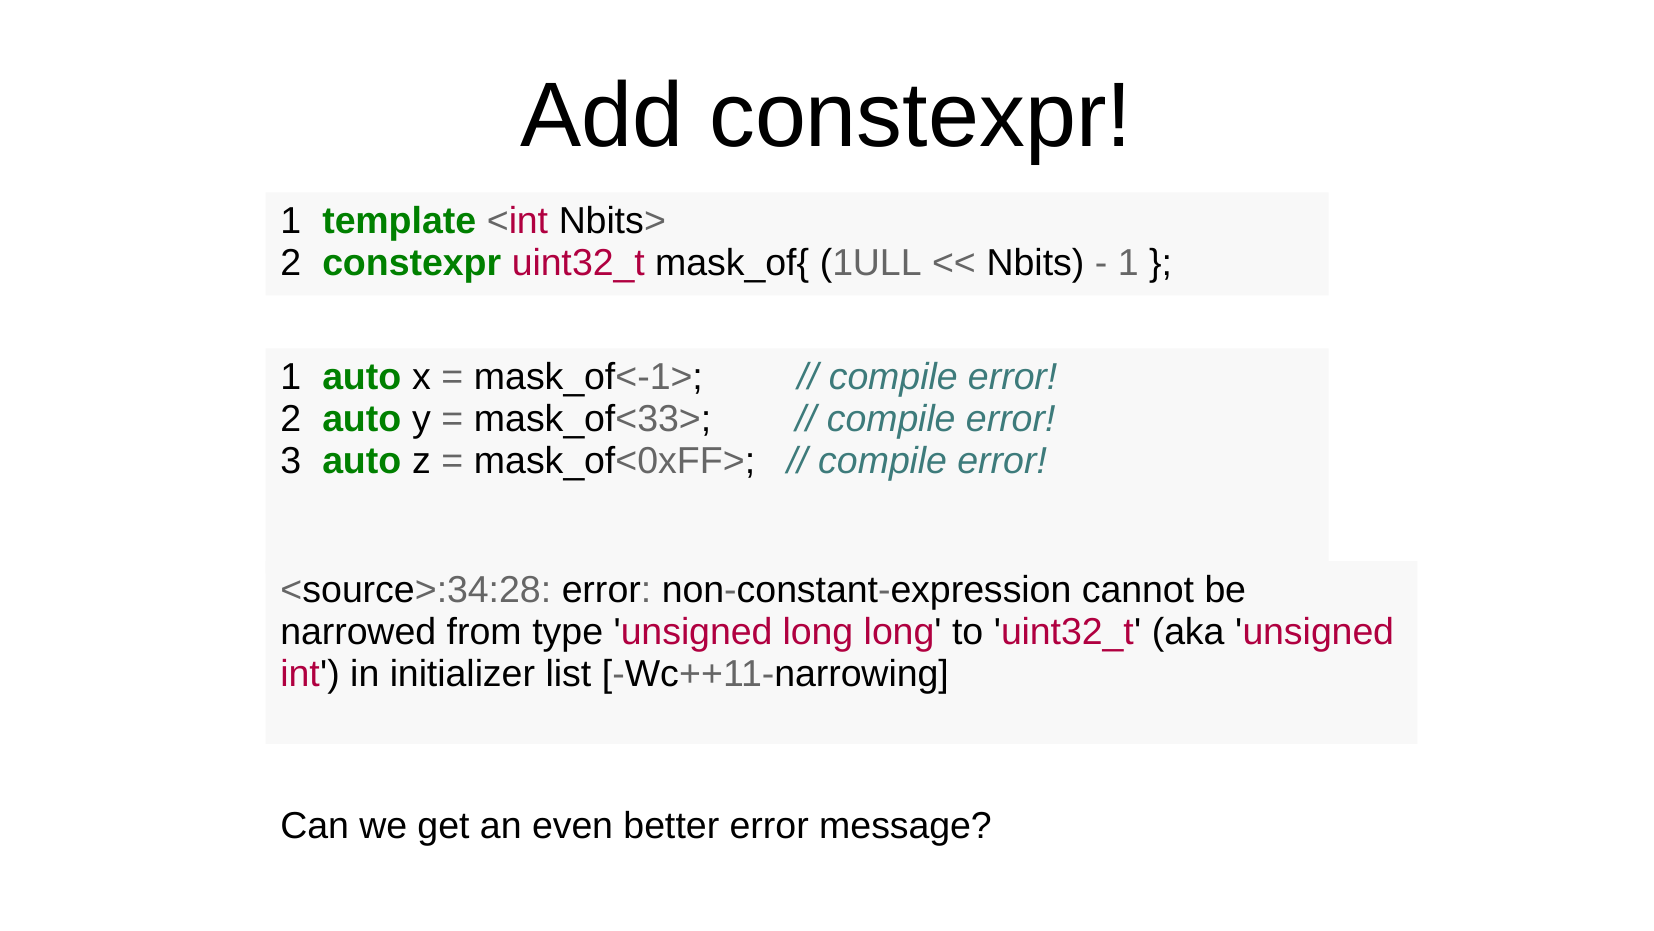

# Add constexpr!
1 template <int Nbits>
2 constexpr uint32_t mask_of{ (1ULL << Nbits) - 1 };
1 auto x = mask_of<-1>; // compile error!
2 auto y = mask_of<33>; // compile error!
3 auto z = mask_of<0xFF>; // compile error!
<source>:34:28: error: non-constant-expression cannot be narrowed from type 'unsigned long long' to 'uint32_t' (aka 'unsigned int') in initializer list [-Wc++11-narrowing]
Can we get an even better error message?